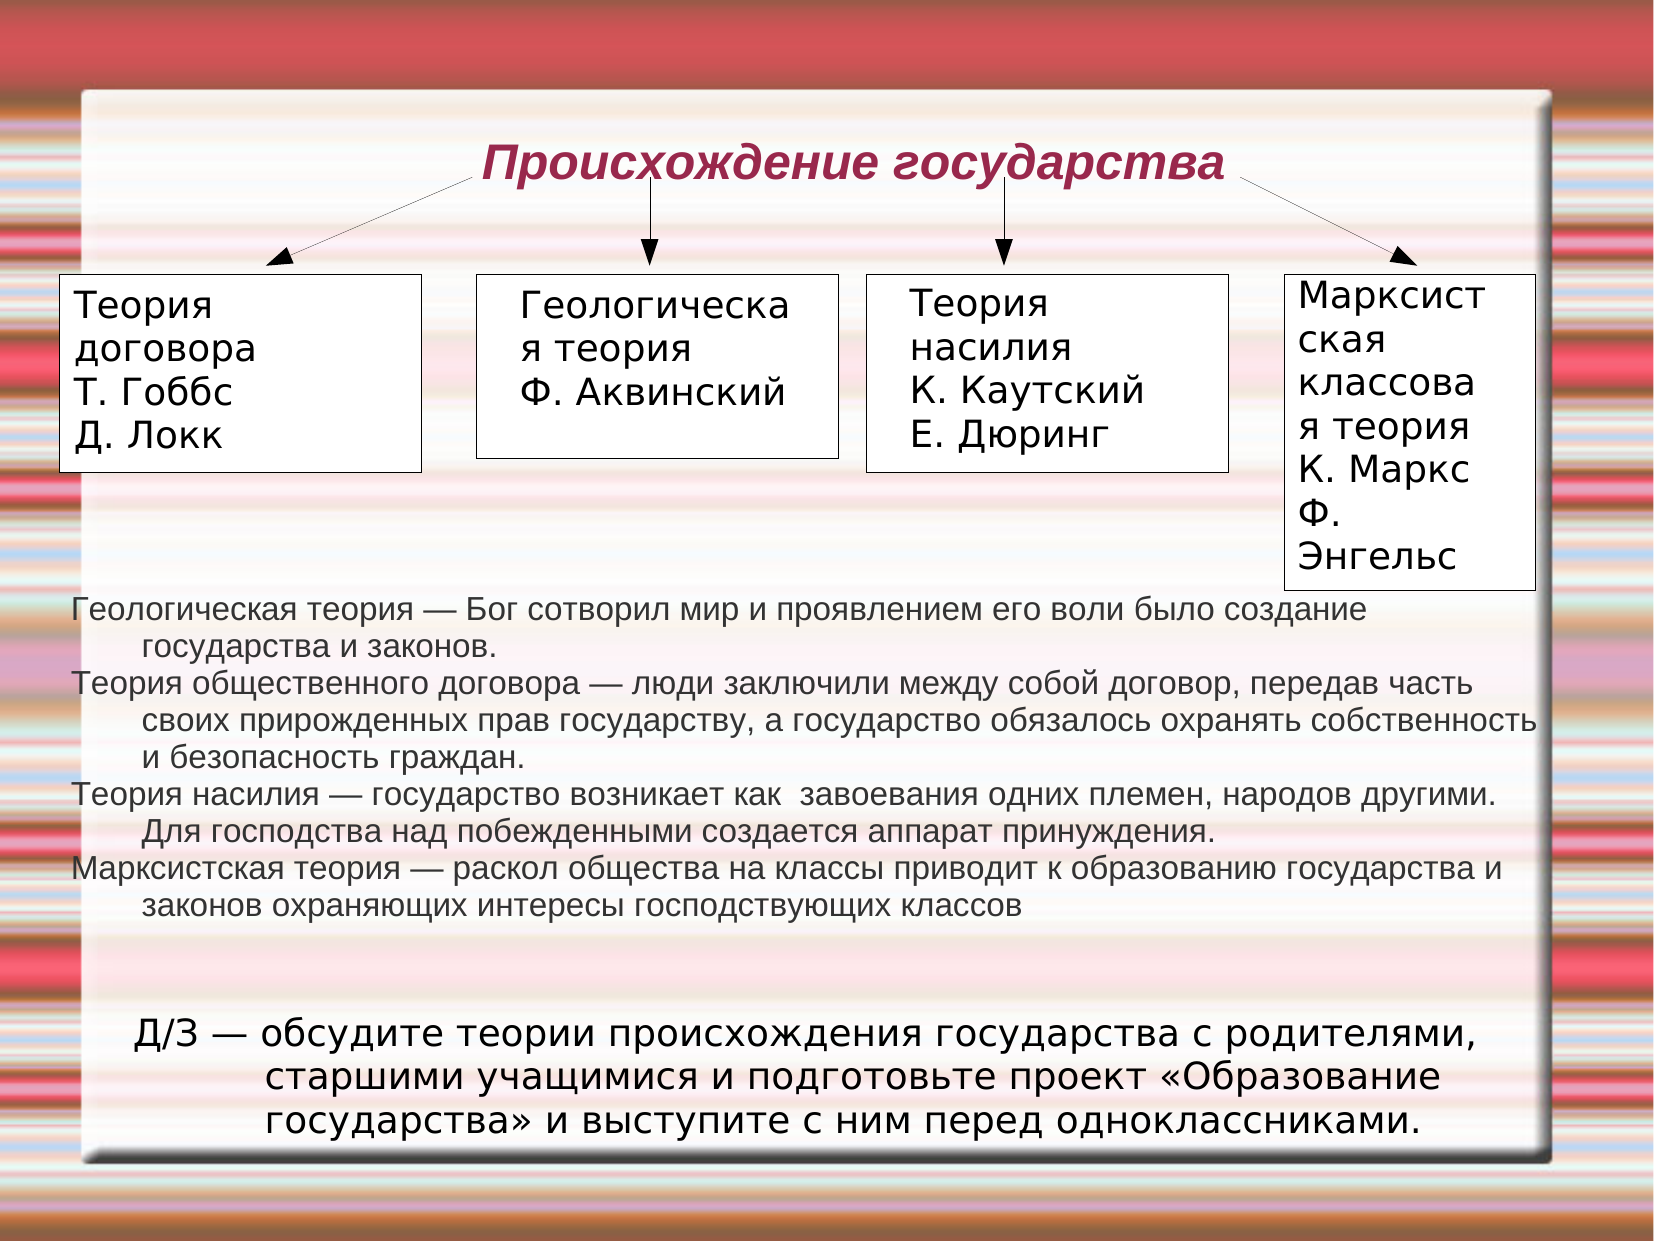

# Происхождение государства
Марксистская
классовая теория
К. Маркс
Ф. Энгельс
Теория
насилия
К. Каутский
Е. Дюринг
Теория договора
Т. Гоббс
Д. Локк
Геологическая теория
Ф. Аквинский
Геологическая теория — Бог сотворил мир и проявлением его воли было создание государства и законов.
Теория общественного договора — люди заключили между собой договор, передав часть своих прирожденных прав государству, а государство обязалось охранять собственность и безопасность граждан.
Теория насилия — государство возникает как завоевания одних племен, народов другими. Для господства над побежденными создается аппарат принуждения.
Марксистская теория — раскол общества на классы приводит к образованию государства и законов охраняющих интересы господствующих классов
Д/З — обсудите теории происхождения государства с родителями, старшими учащимися и подготовьте проект «Образование государства» и выступите с ним перед одноклассниками.